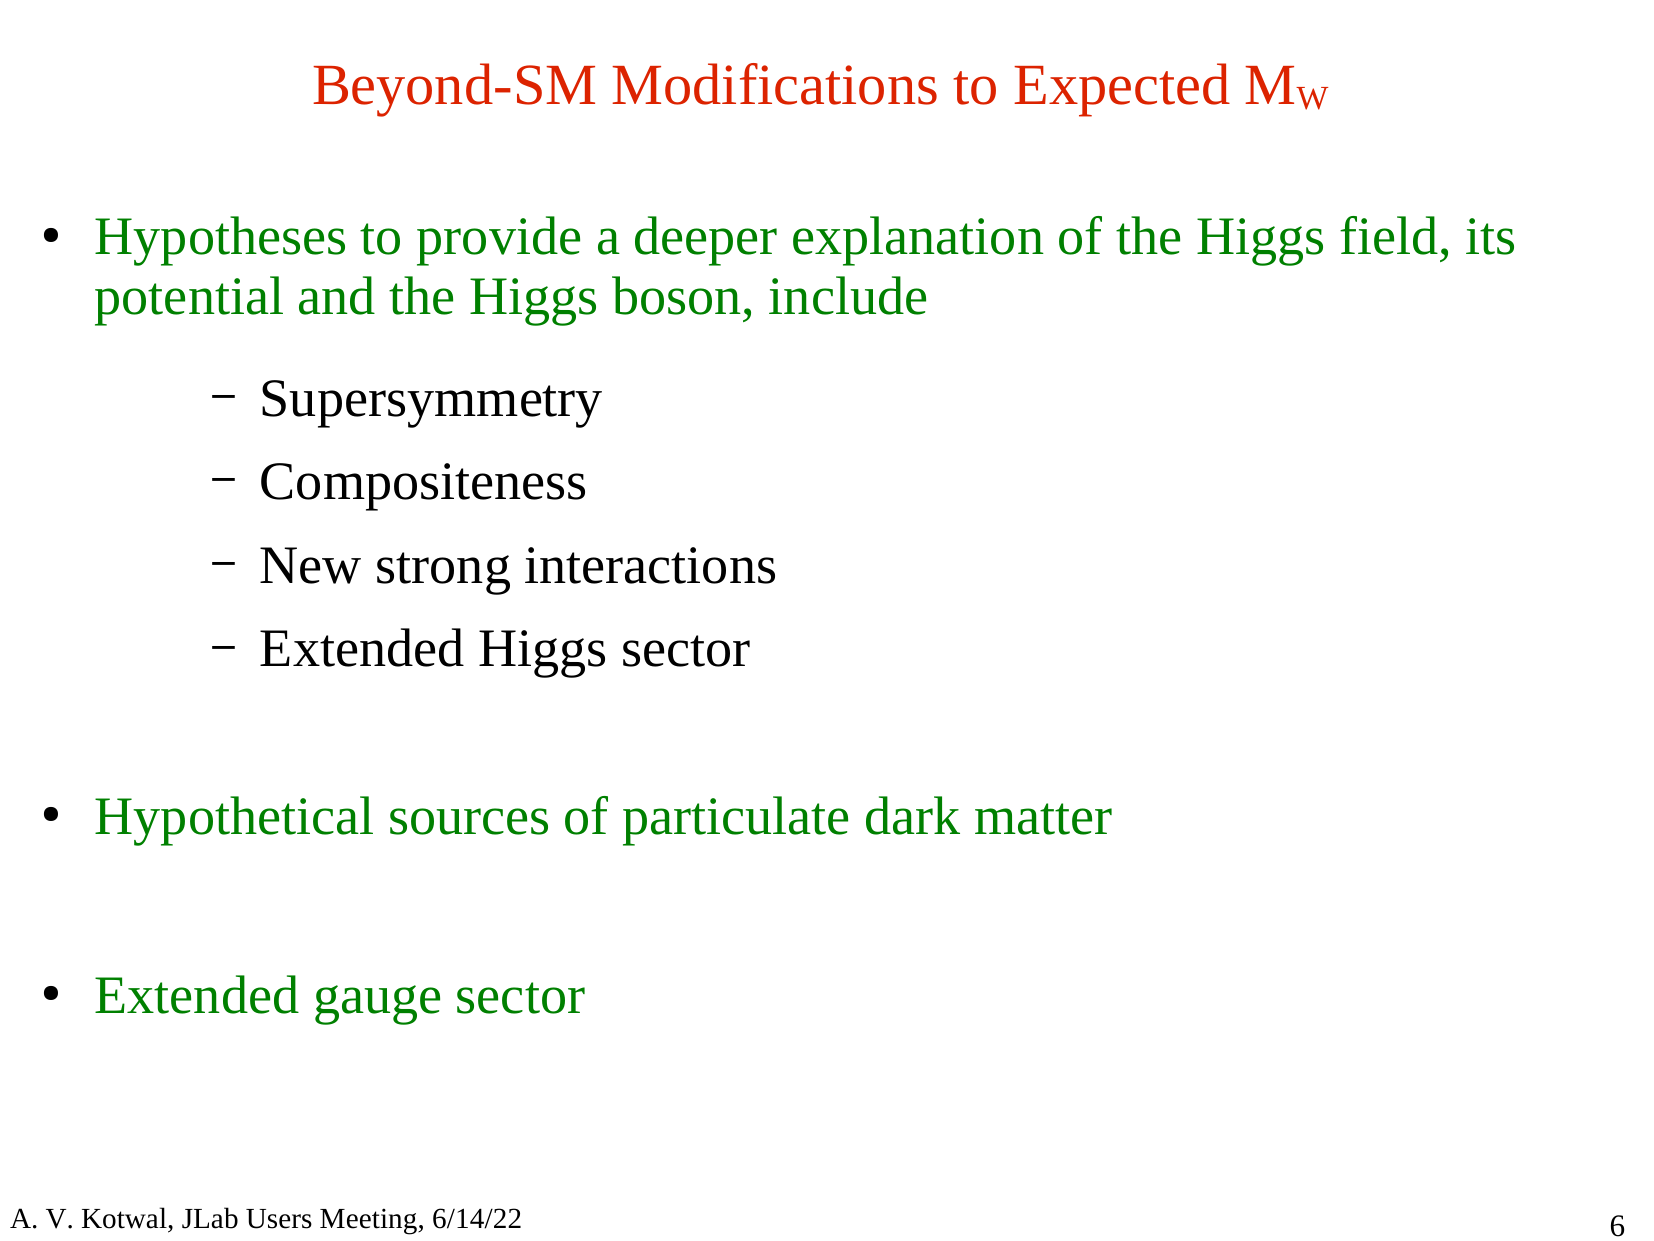

Beyond-SM Modifications to Expected MW
# Hypotheses to provide a deeper explanation of the Higgs field, its potential and the Higgs boson, include
Supersymmetry
Compositeness
New strong interactions
Extended Higgs sector
Hypothetical sources of particulate dark matter
Extended gauge sector
A. V. Kotwal, JLab Users Meeting, 6/14/22